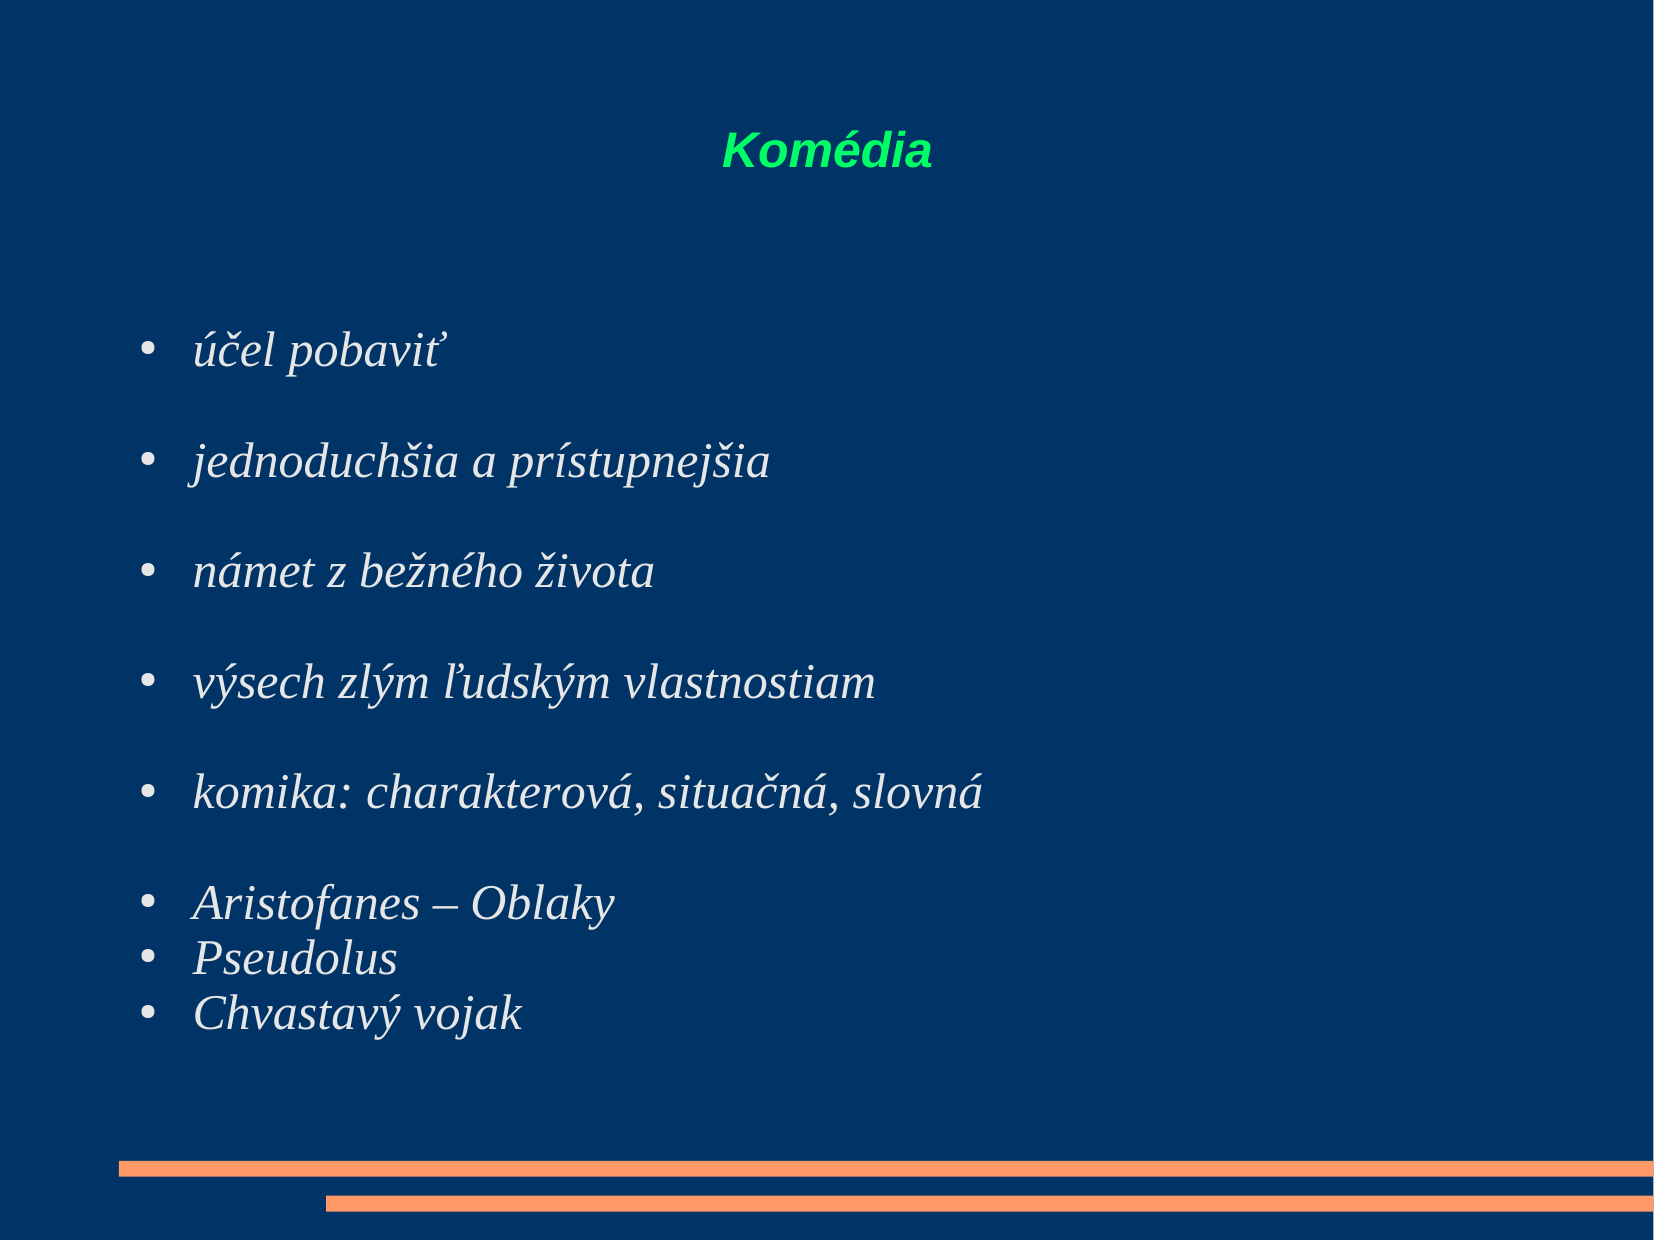

# Komédia
účel pobaviť
jednoduchšia a prístupnejšia
námet z bežného života
výsech zlým ľudským vlastnostiam
komika: charakterová, situačná, slovná
Aristofanes – Oblaky
Pseudolus
Chvastavý vojak